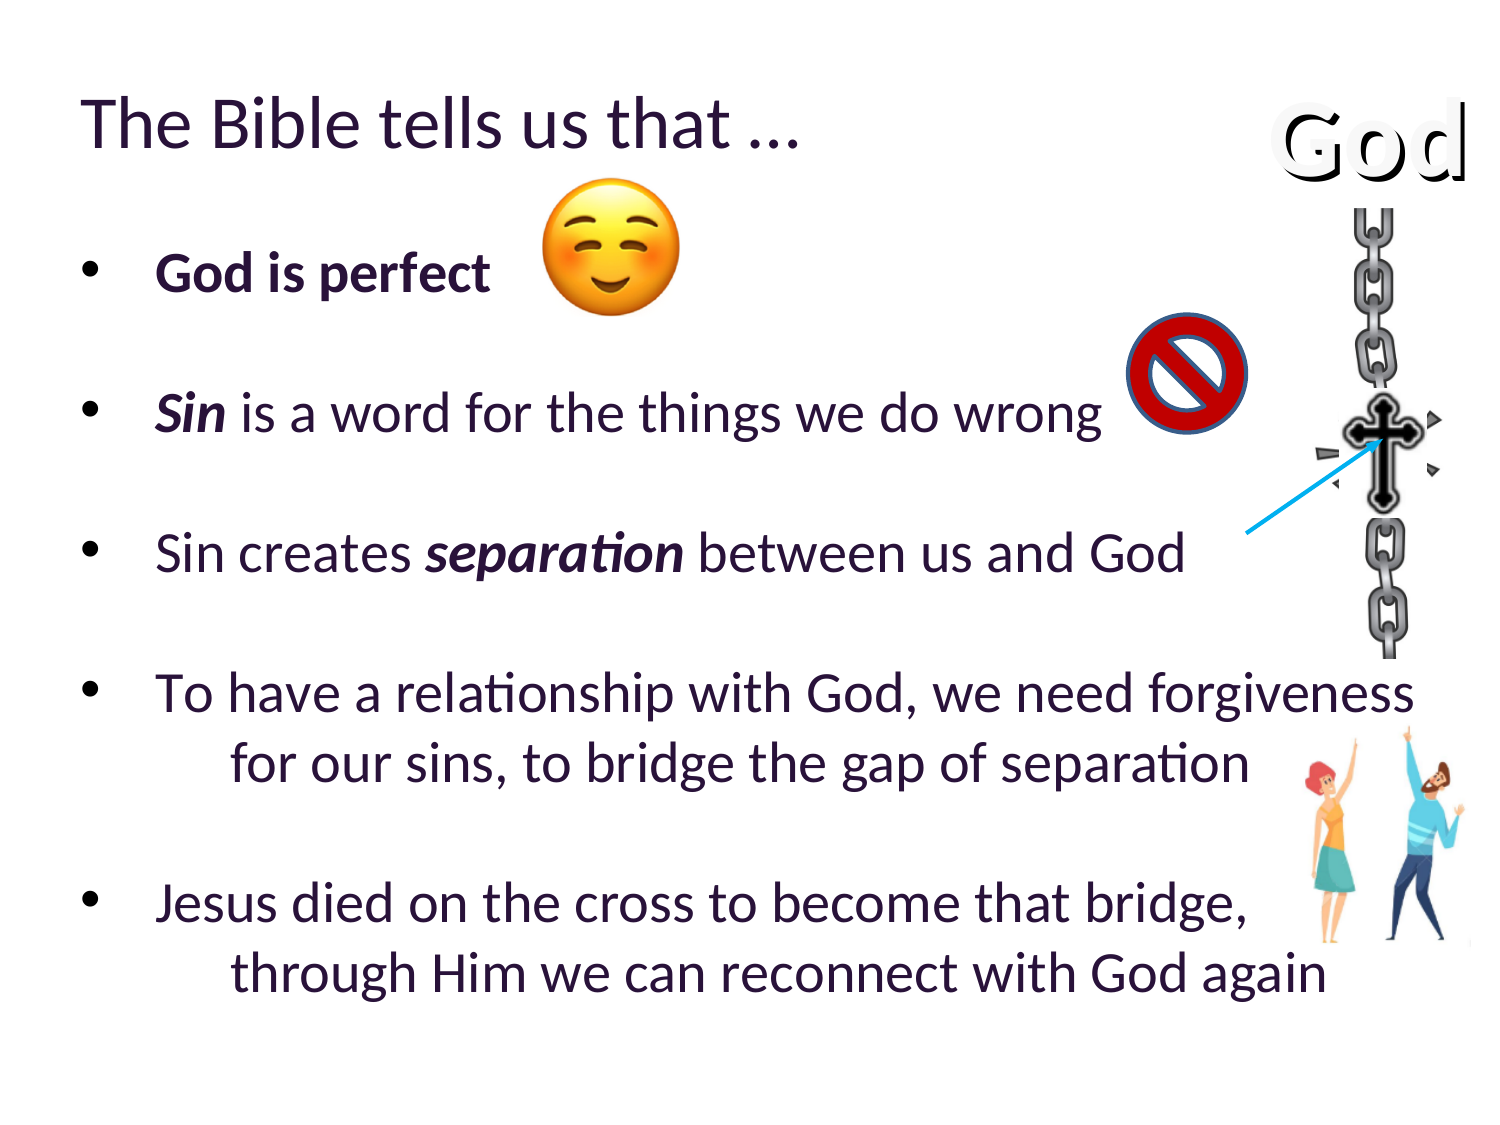

God
The Bible tells us that …
God is perfect
Sin is a word for the things we do wrong
Sin creates separation between us and God
To have a relationship with God, we need forgiveness for our sins, to bridge the gap of separation
Jesus died on the cross to become that bridge, through Him we can reconnect with God again